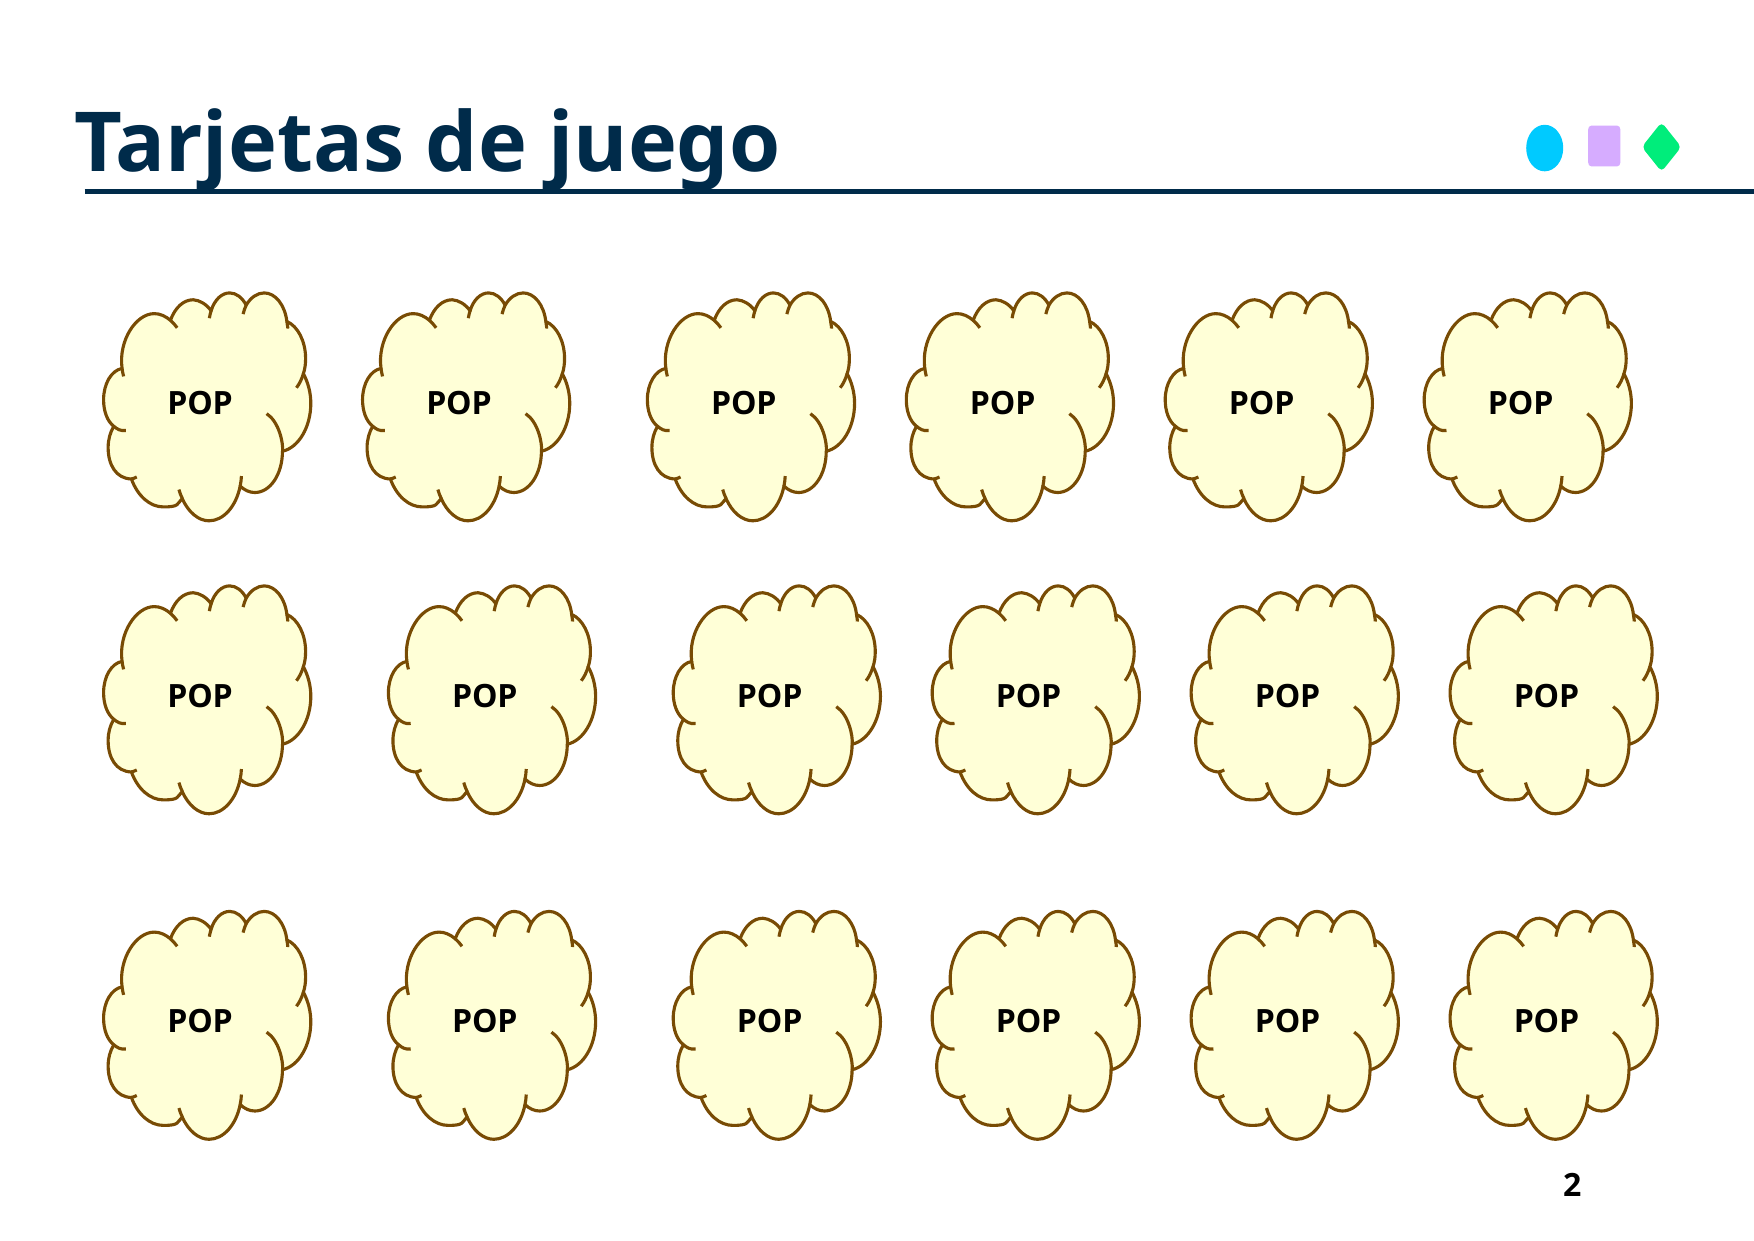

# Tarjetas de juego
POP
POP
POP
POP
POP
POP
POP
POP
POP
POP
POP
POP
POP
POP
POP
POP
POP
POP